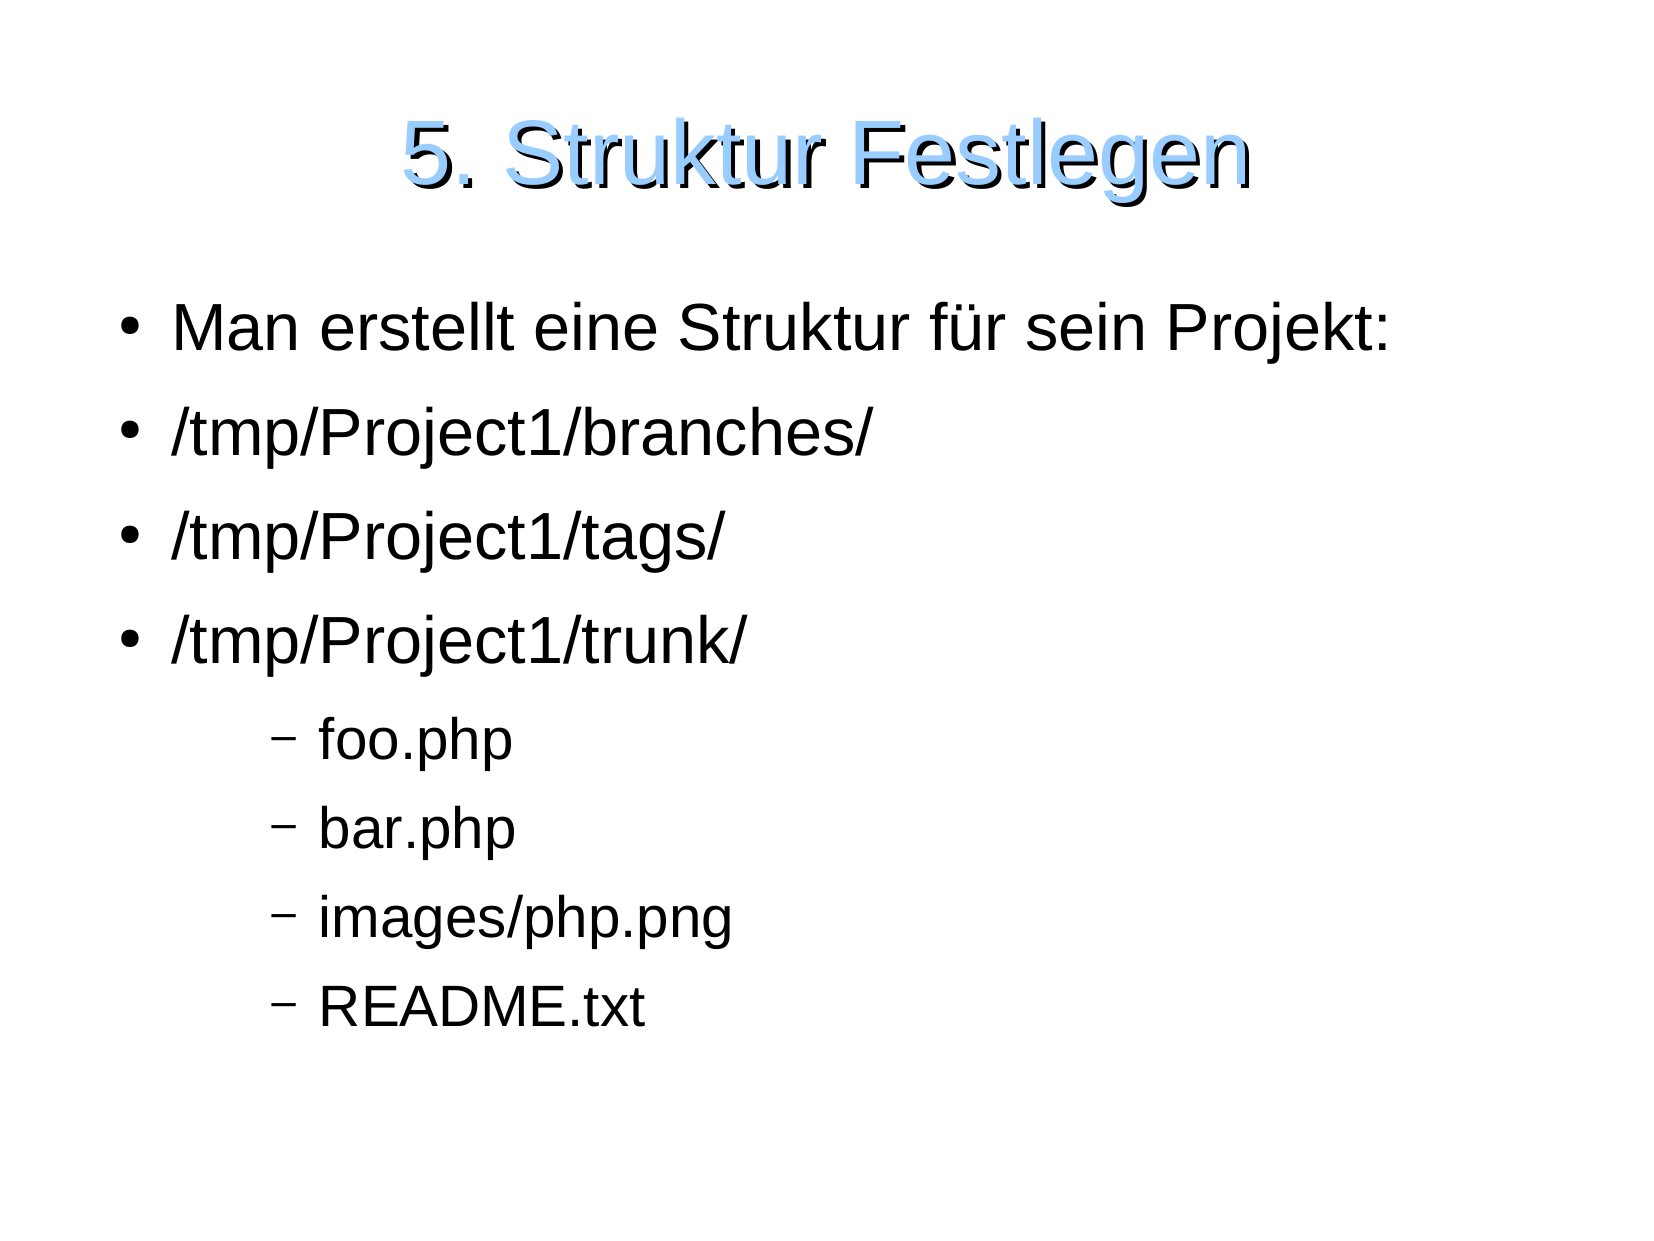

# 5. Struktur Festlegen
Man erstellt eine Struktur für sein Projekt:
/tmp/Project1/branches/
/tmp/Project1/tags/
/tmp/Project1/trunk/
foo.php
bar.php
images/php.png
README.txt